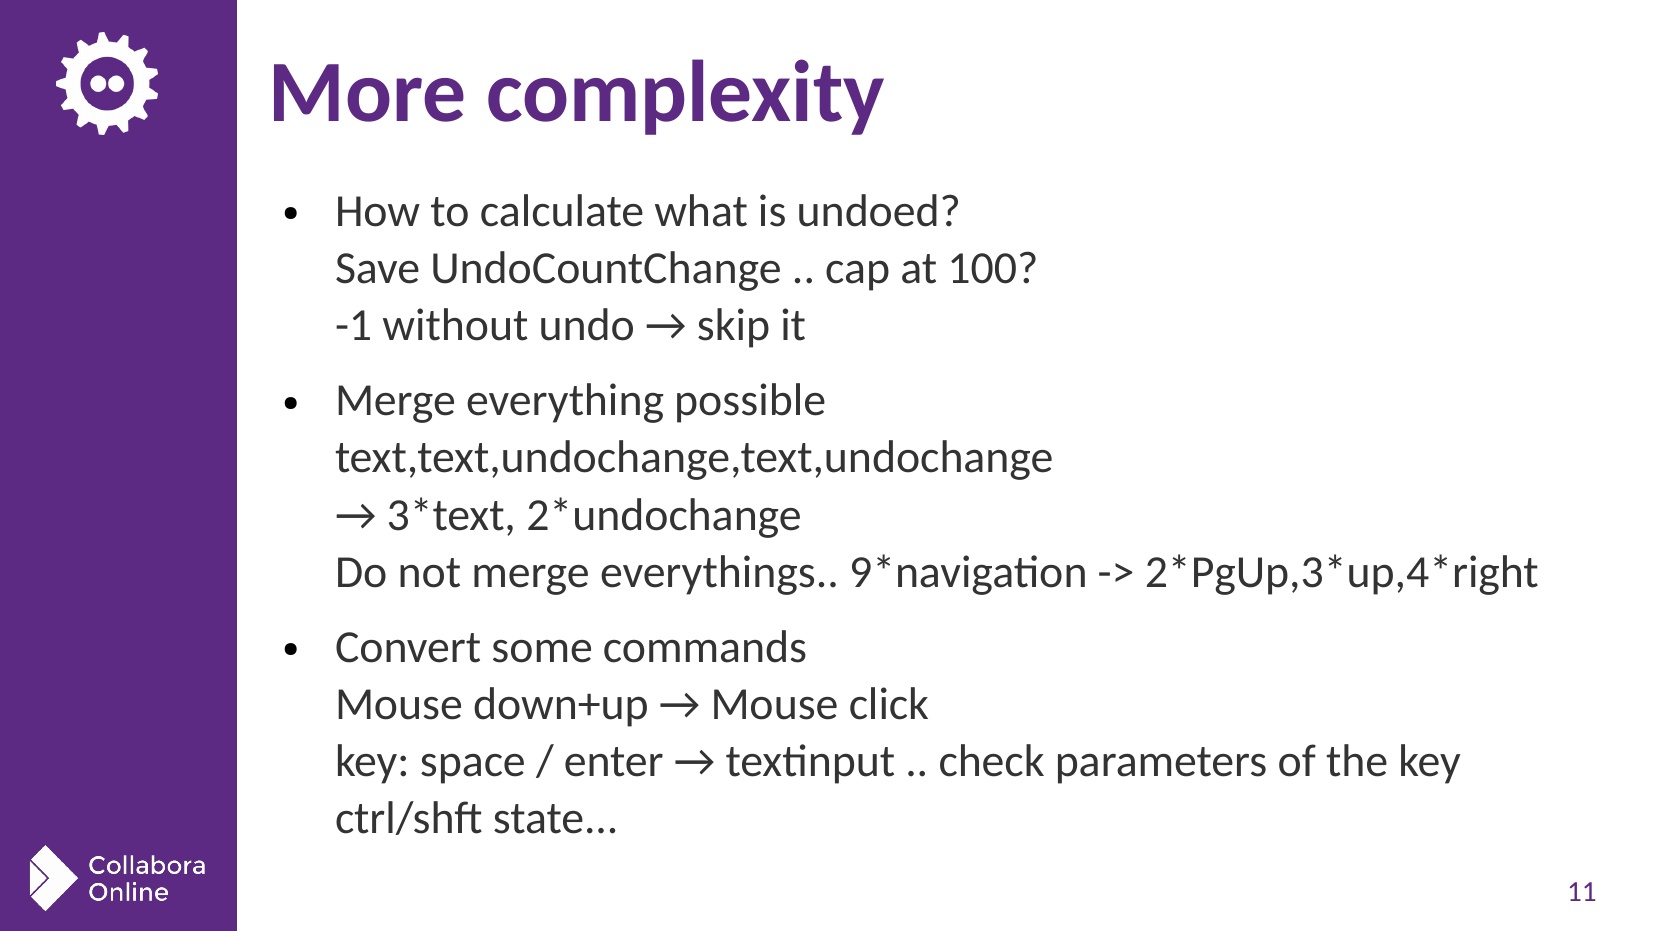

# More complexity
How to calculate what is undoed?
Save UndoCountChange .. cap at 100?
-1 without undo → skip it
Merge everything possible
text,text,undochange,text,undochange
→ 3*text, 2*undochange
Do not merge everythings.. 9*navigation -> 2*PgUp,3*up,4*right
Convert some commands
Mouse down+up → Mouse click
key: space / enter → textinput .. check parameters of the key
ctrl/shft state...
11